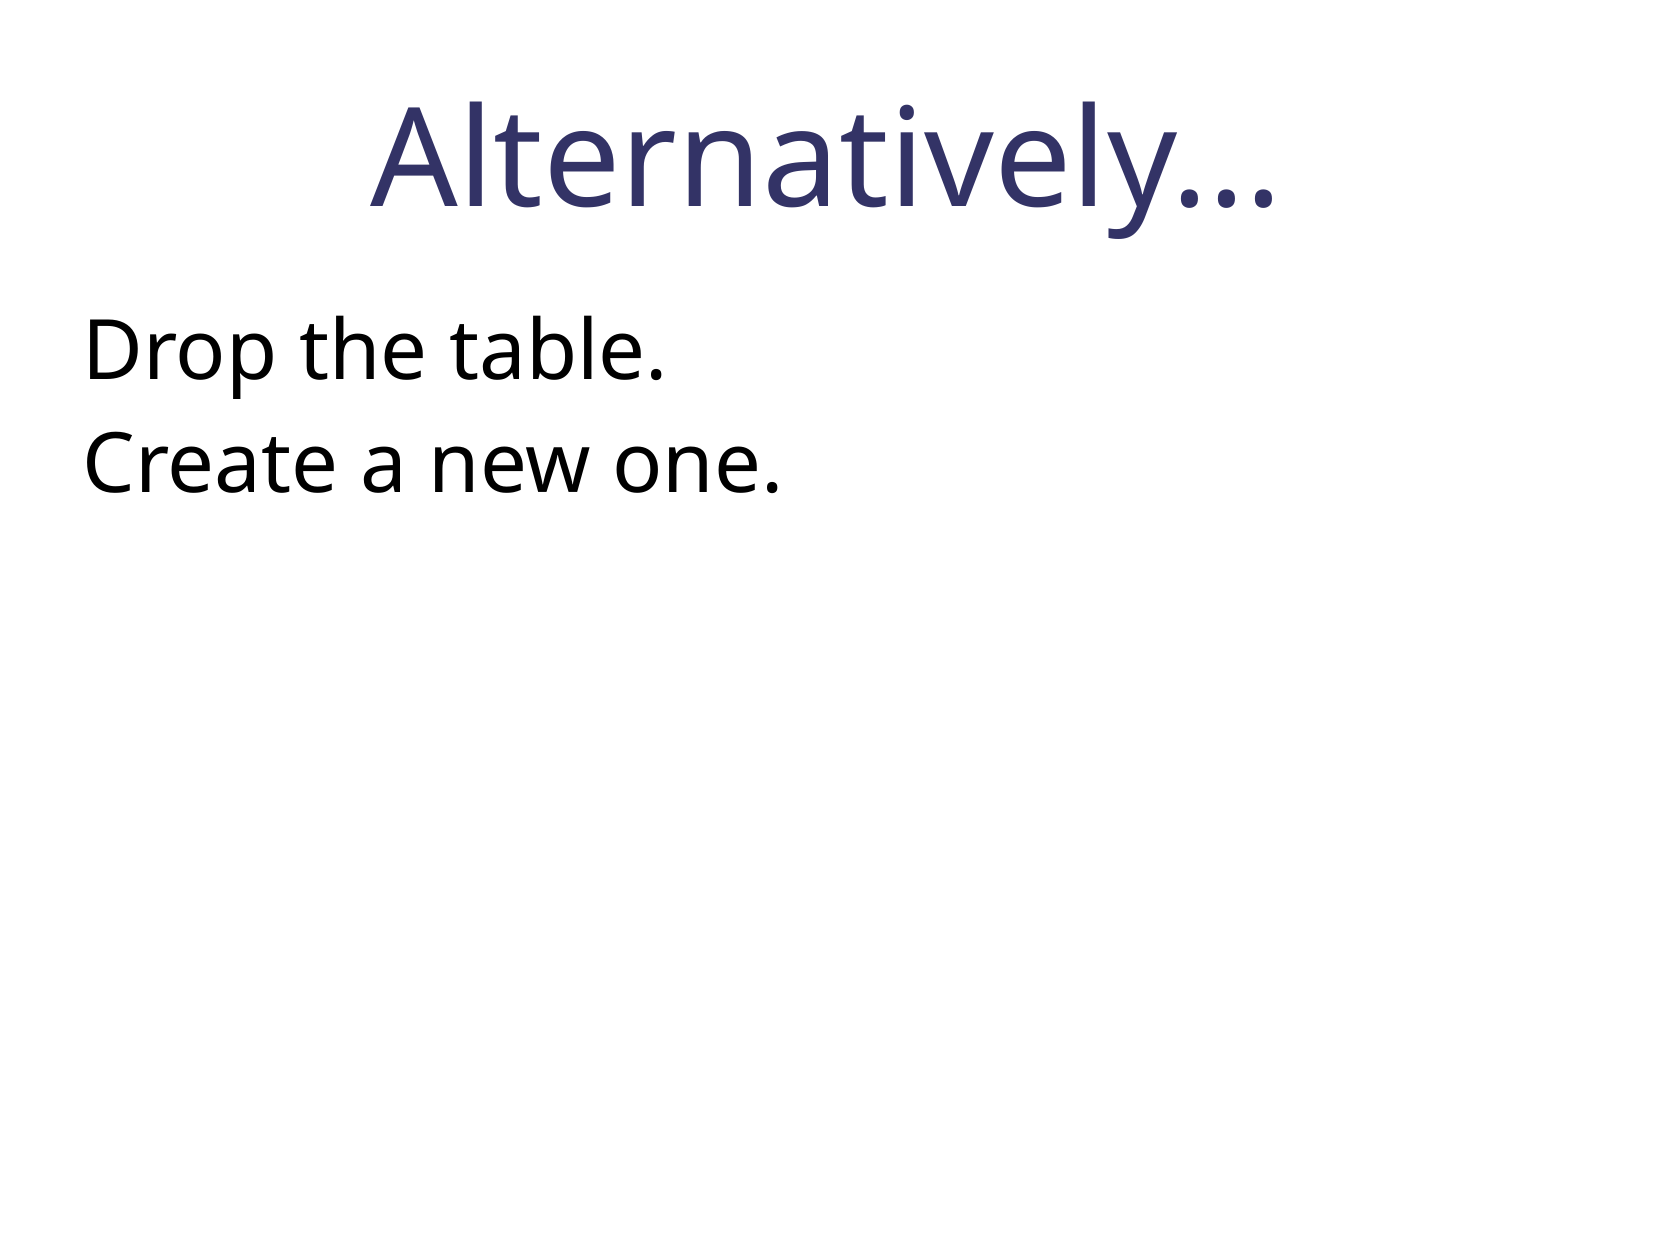

# Alternatively...
Drop the table.
Create a new one.